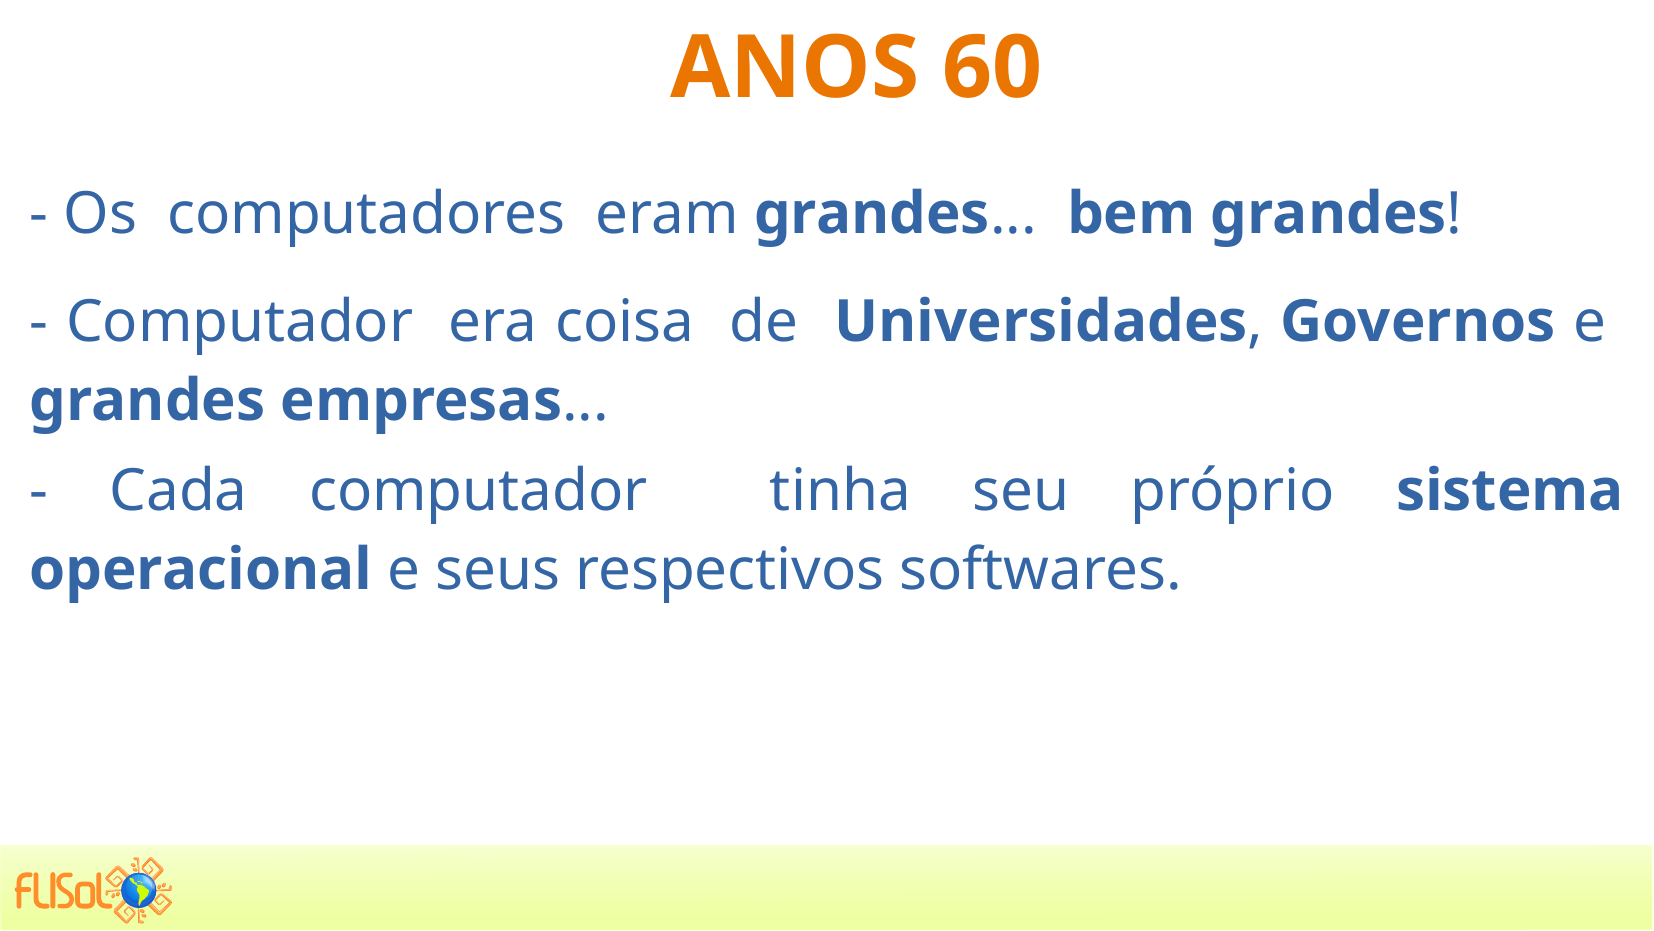

# ANOS 60
- Os computadores eram grandes... bem grandes!
- Computador era coisa de Universidades, Governos e grandes empresas...
- Cada computador tinha seu próprio sistema operacional e seus respectivos softwares.